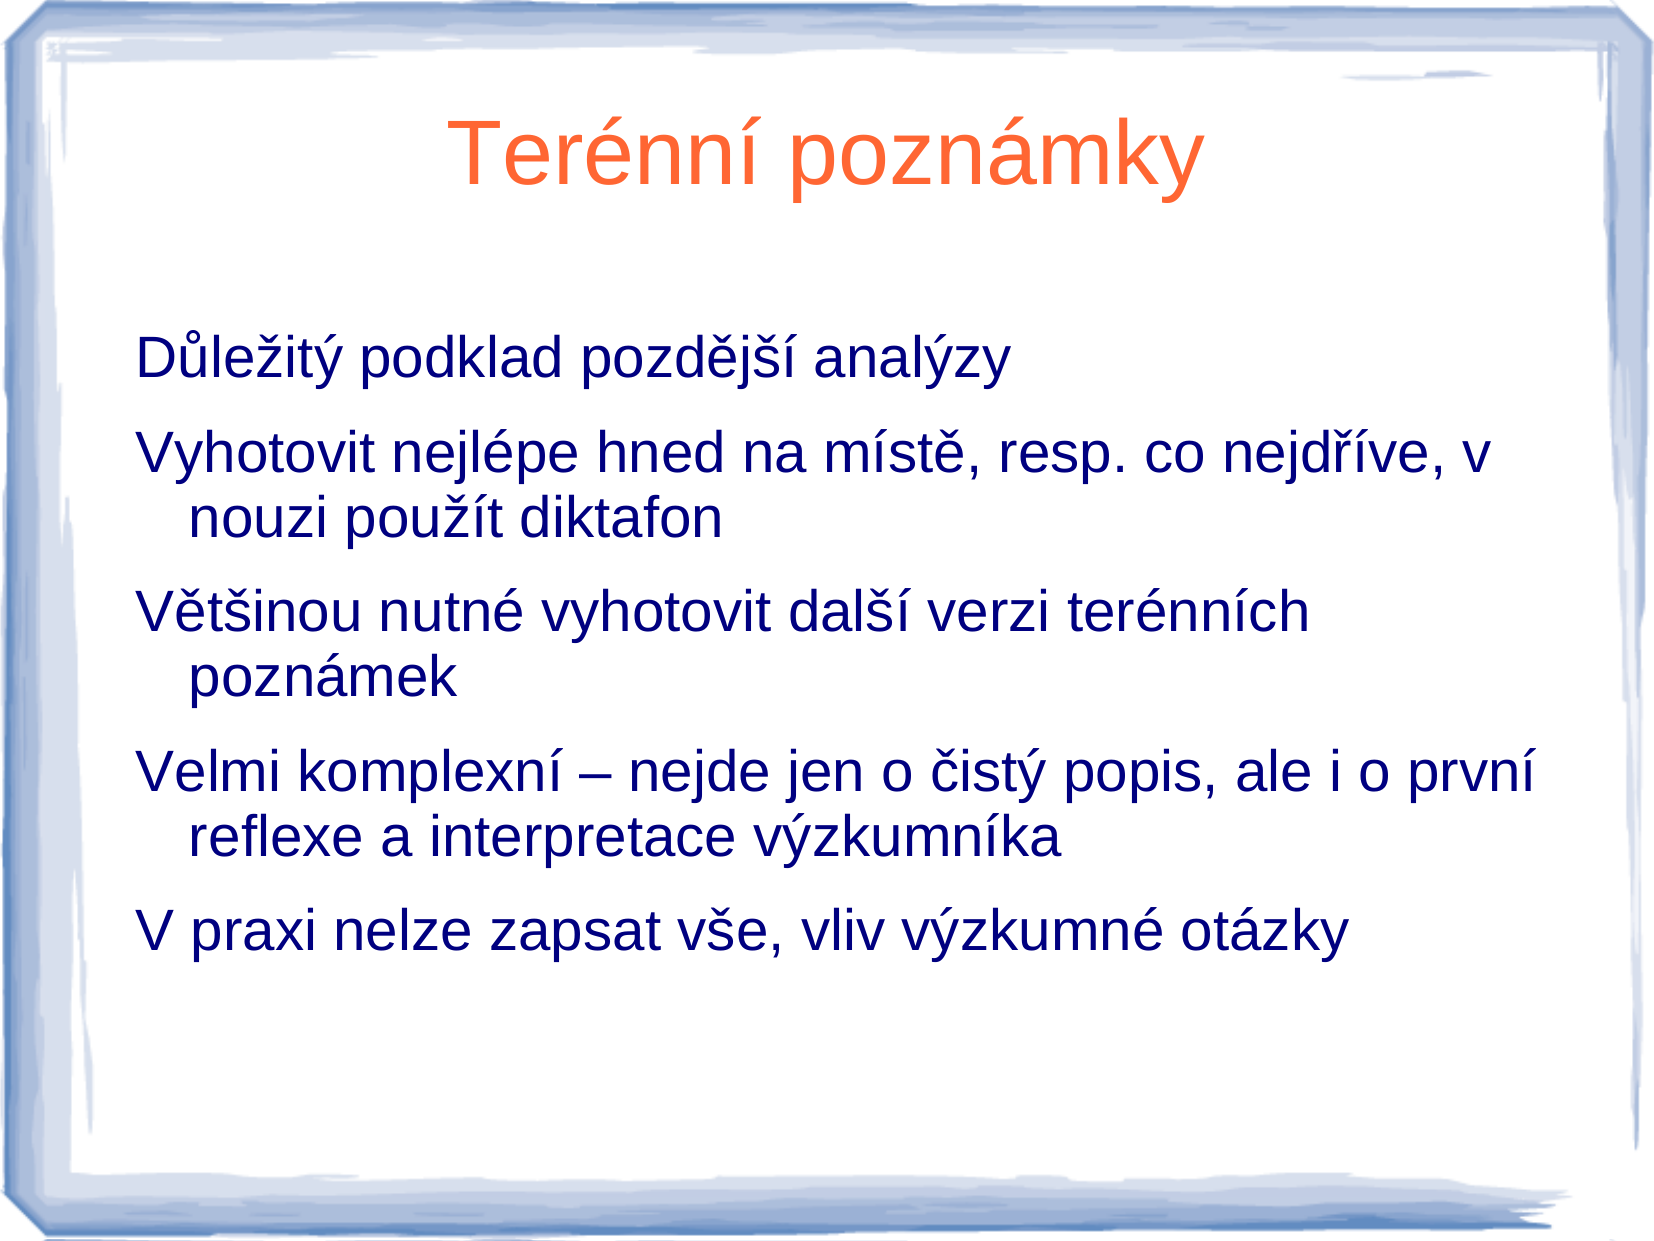

# Terénní poznámky
Důležitý podklad pozdější analýzy
Vyhotovit nejlépe hned na místě, resp. co nejdříve, v nouzi použít diktafon
Většinou nutné vyhotovit další verzi terénních poznámek
Velmi komplexní – nejde jen o čistý popis, ale i o první reflexe a interpretace výzkumníka
V praxi nelze zapsat vše, vliv výzkumné otázky